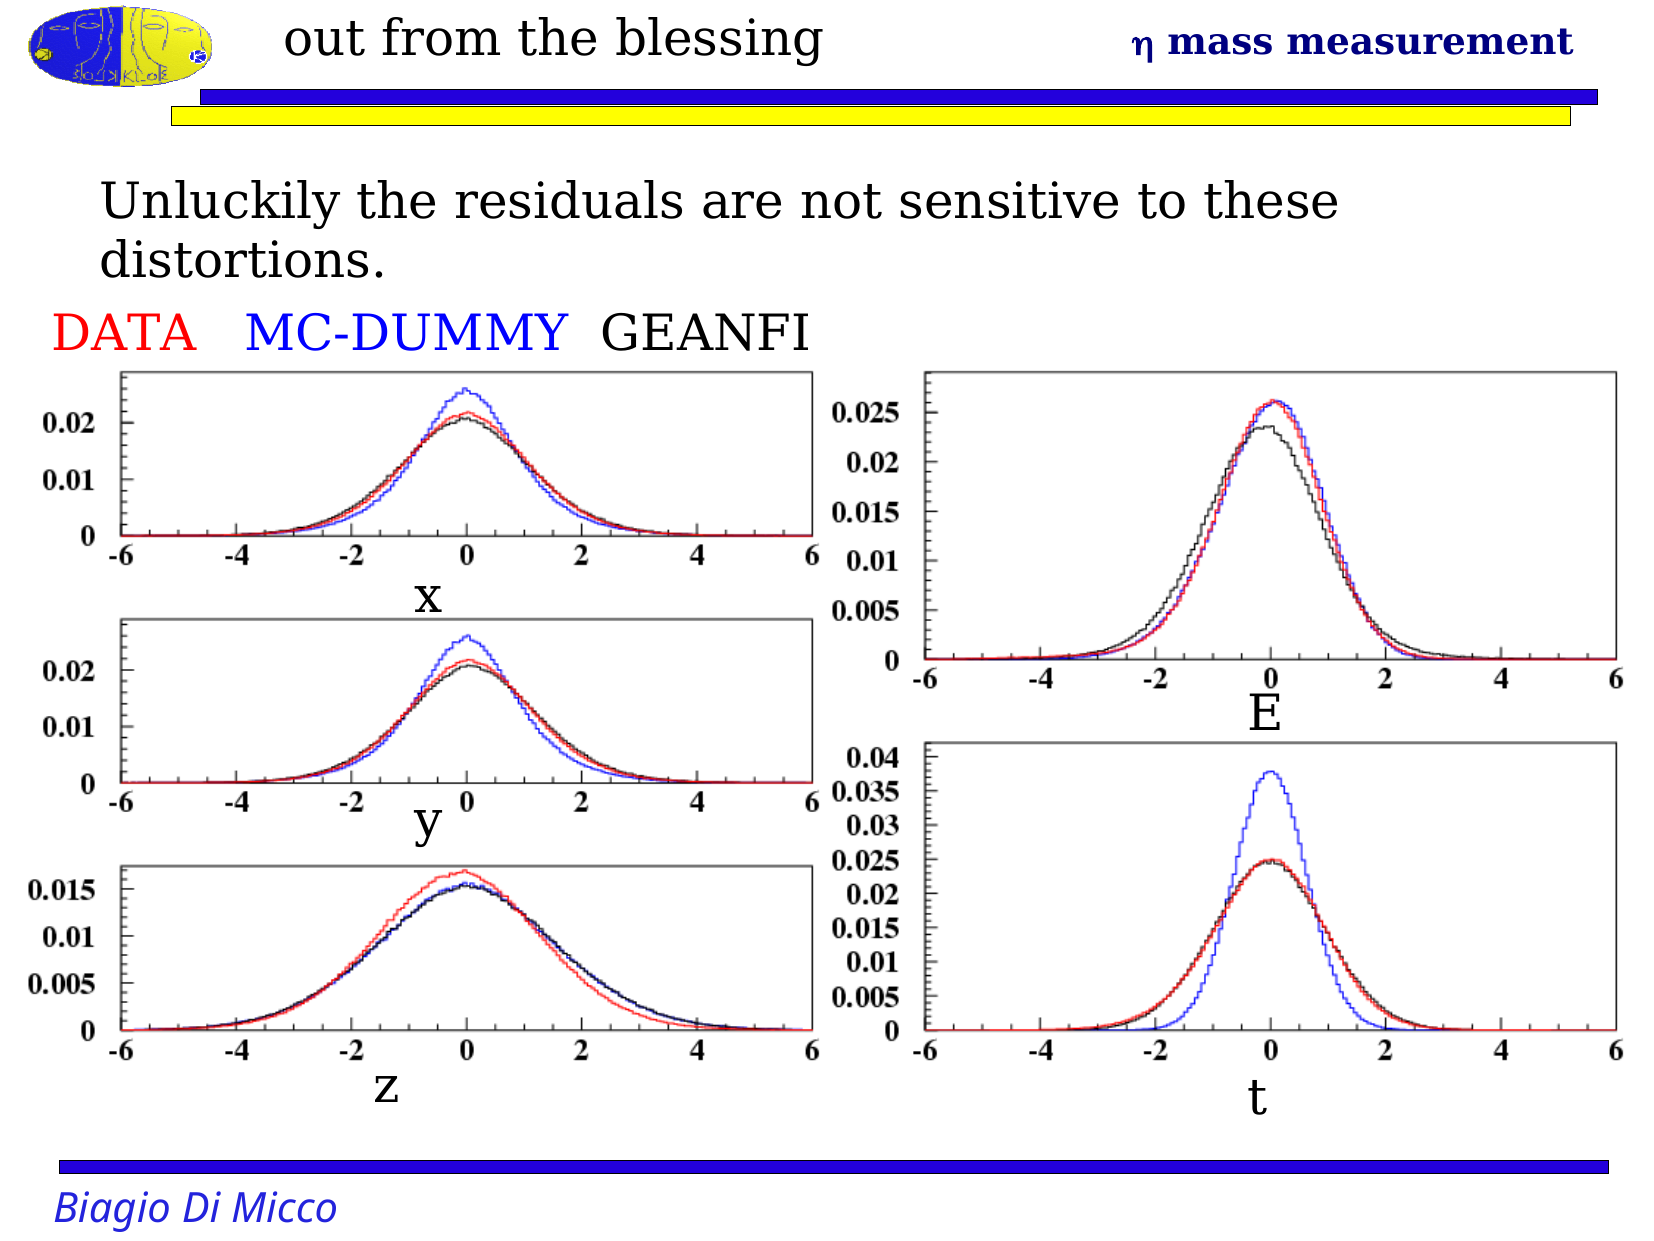

out from the blessing
Unluckily the residuals are not sensitive to these distortions.
DATA MC-DUMMY GEANFI
x
E
y
z
t